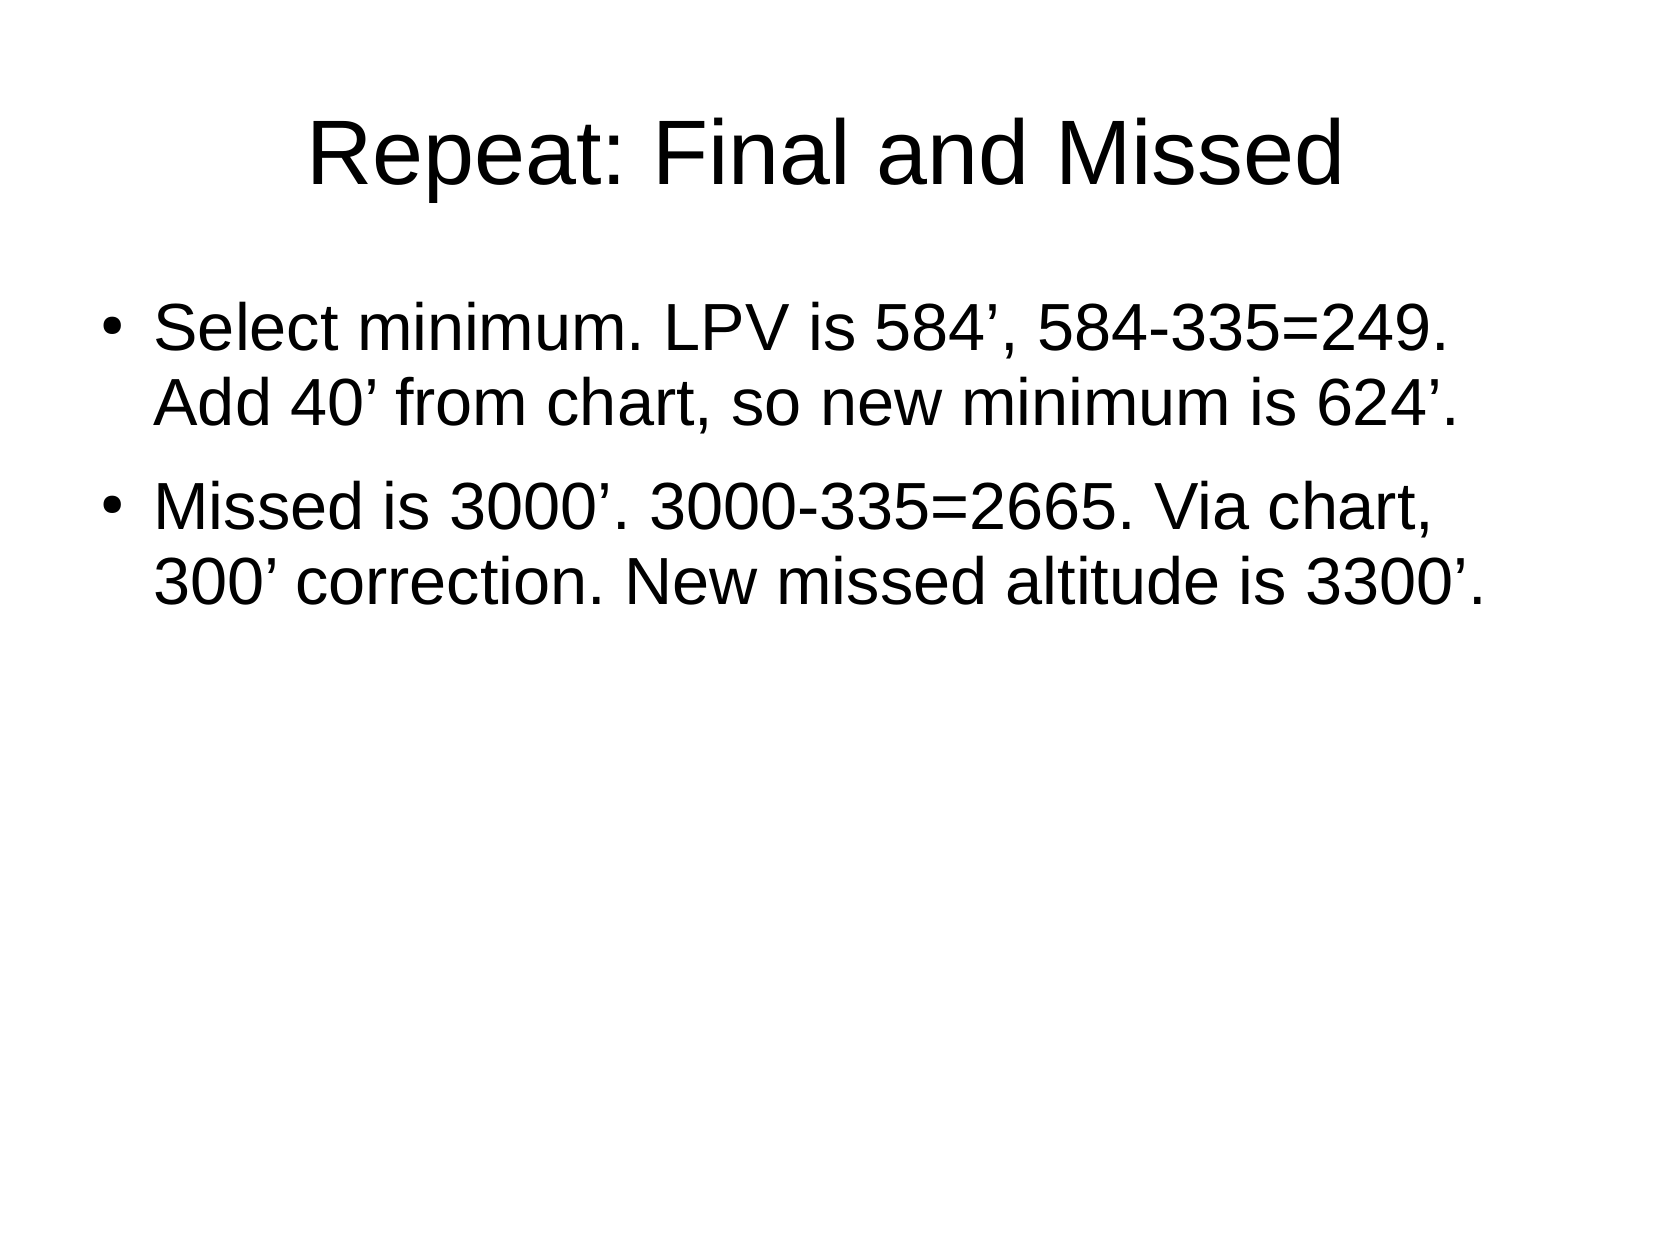

# Repeat: Final and Missed
Select minimum. LPV is 584’, 584-335=249. Add 40’ from chart, so new minimum is 624’.
Missed is 3000’. 3000-335=2665. Via chart, 300’ correction. New missed altitude is 3300’.